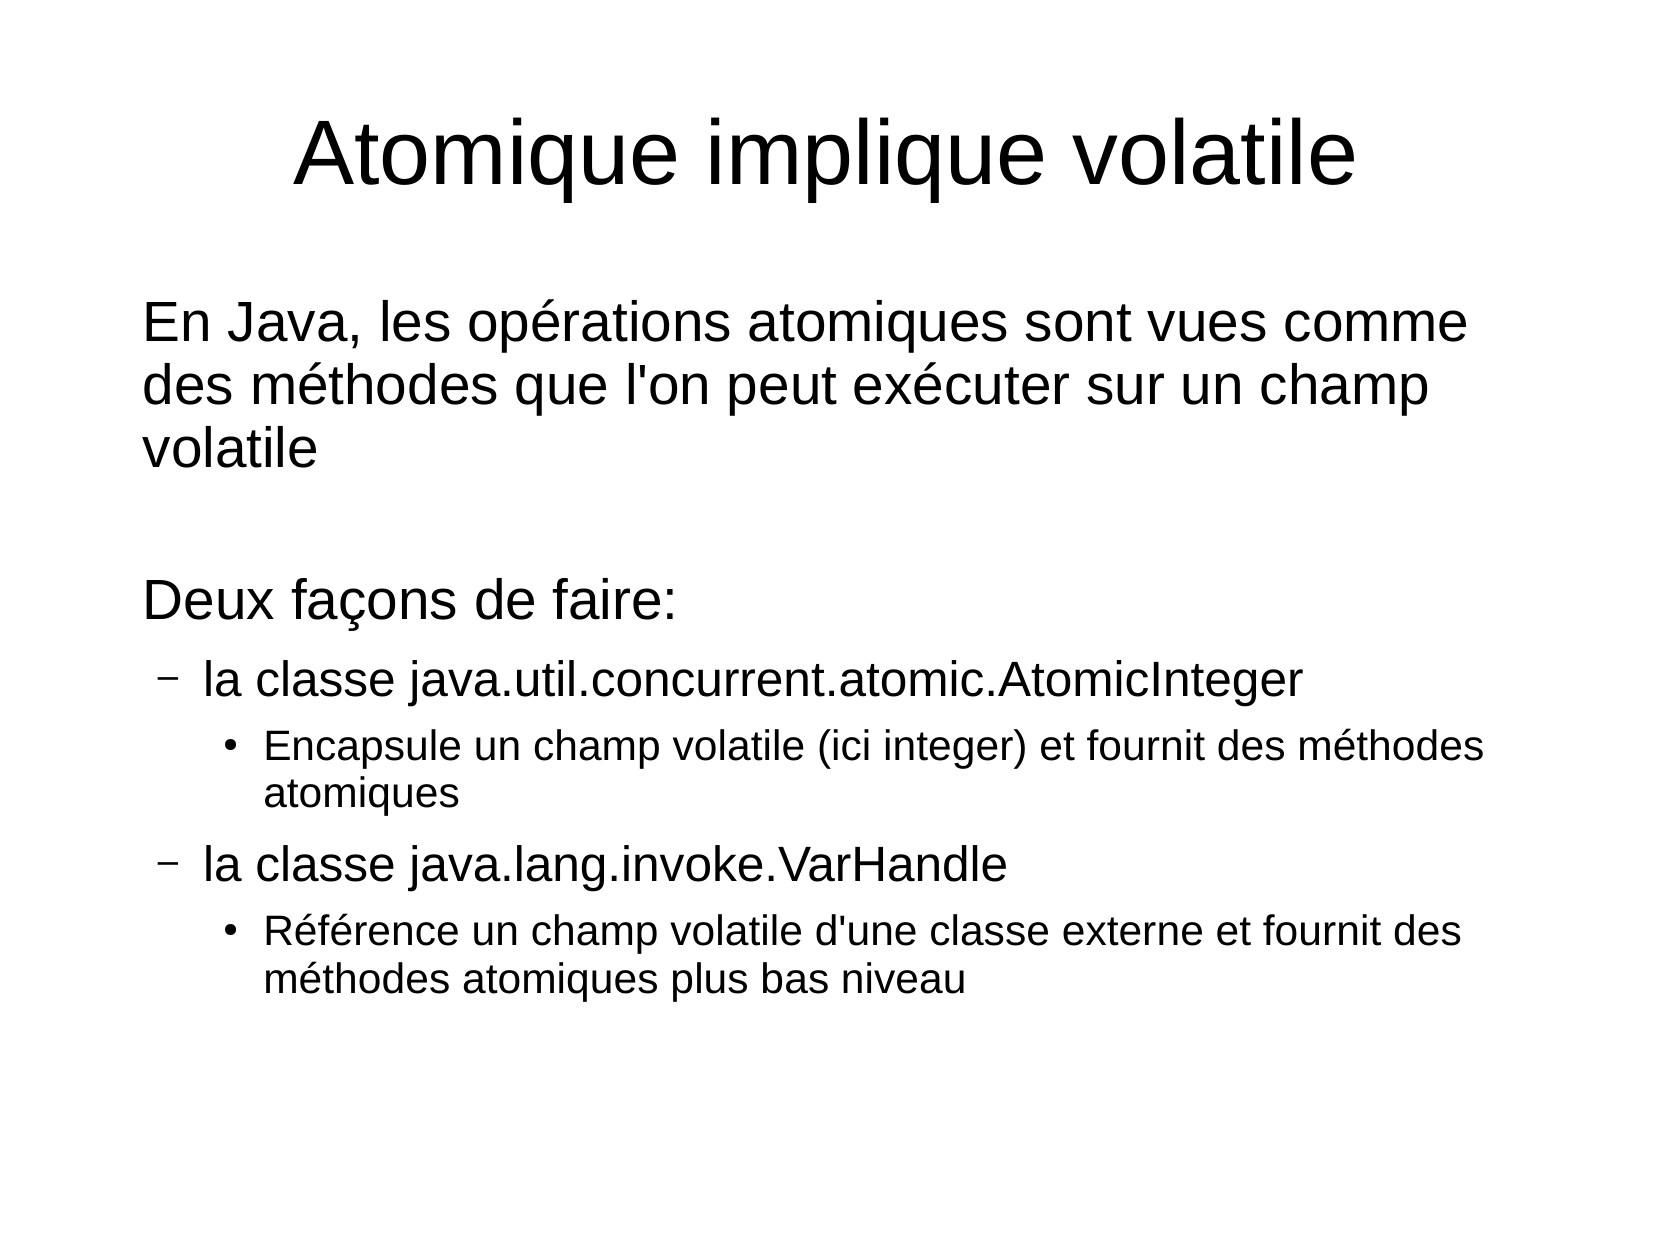

# Atomique implique volatile
En Java, les opérations atomiques sont vues comme des méthodes que l'on peut exécuter sur un champ volatile
Deux façons de faire:
la classe java.util.concurrent.atomic.AtomicInteger
Encapsule un champ volatile (ici integer) et fournit des méthodes atomiques
la classe java.lang.invoke.VarHandle
Référence un champ volatile d'une classe externe et fournit des méthodes atomiques plus bas niveau